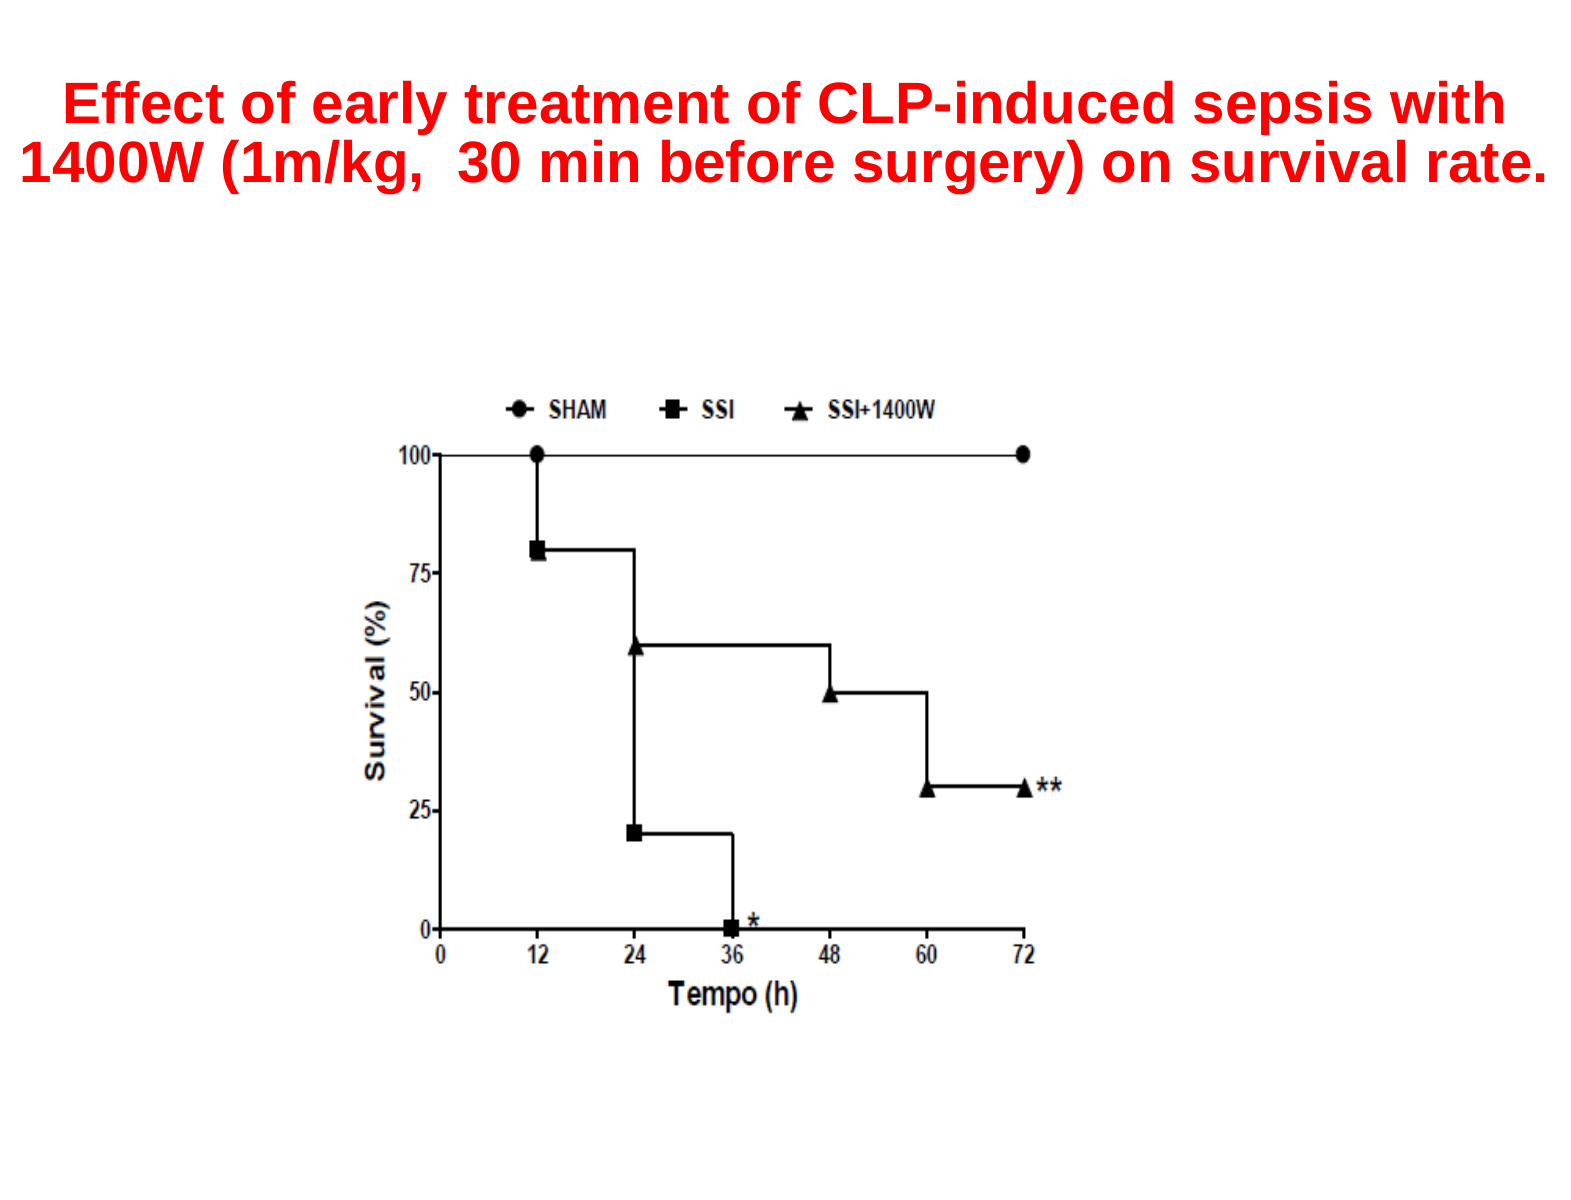

Effect of early treatment of CLP-induced sepsis with 1400W (1m/kg, 30 min before surgery) on survival rate.